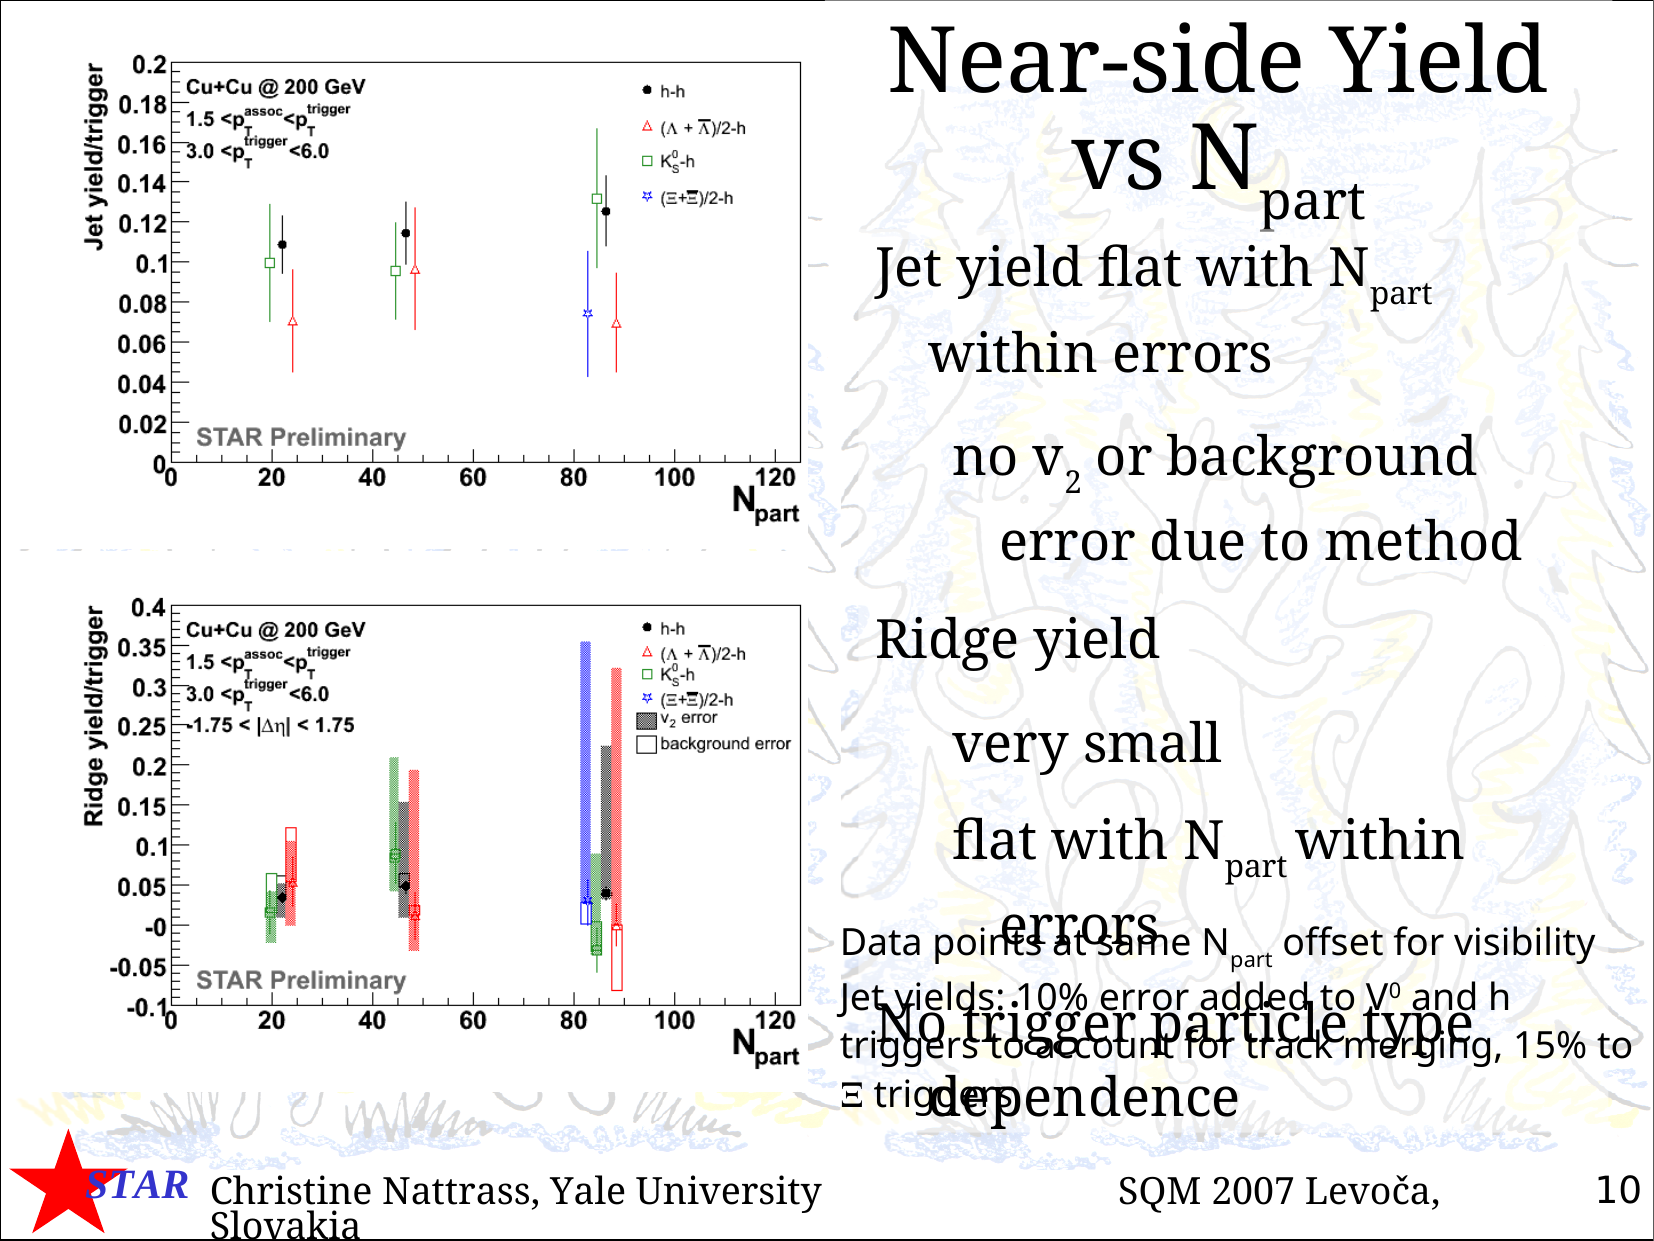

# Near-side Yield vs Npart
Jet yield flat with Npart within errors
no v2 or background error due to method
Ridge yield
very small
flat with Npart within errors
No trigger particle type dependence
Data points at same Npart offset for visibility
Jet yields: 10% error added to V0 and h triggers to account for track merging, 15% to  triggers